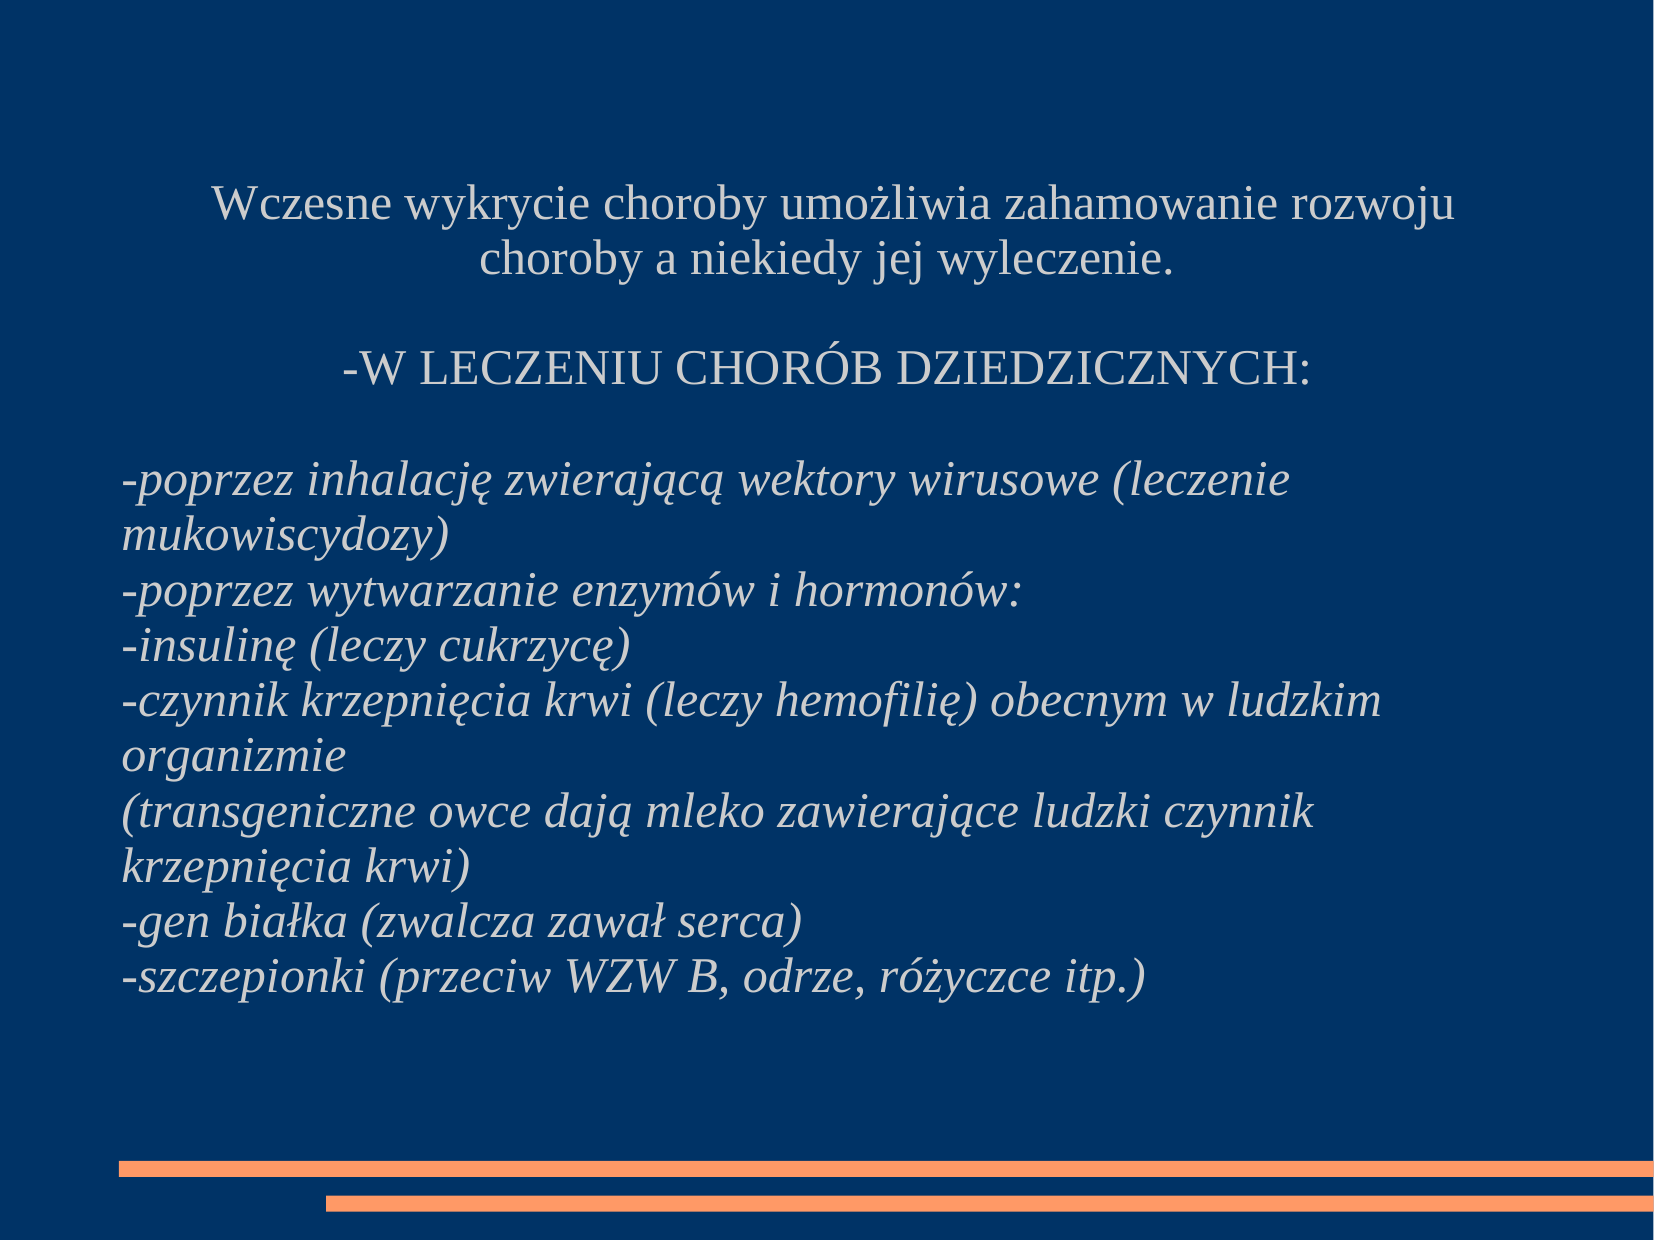

# Wczesne wykrycie choroby umożliwia zahamowanie rozwoju choroby a niekiedy jej wyleczenie.
-W LECZENIU CHORÓB DZIEDZICZNYCH:
-poprzez inhalację zwierającą wektory wirusowe (leczenie mukowiscydozy)
-poprzez wytwarzanie enzymów i hormonów:
-insulinę (leczy cukrzycę)
-czynnik krzepnięcia krwi (leczy hemofilię) obecnym w ludzkim organizmie
(transgeniczne owce dają mleko zawierające ludzki czynnik krzepnięcia krwi)
-gen białka (zwalcza zawał serca)
-szczepionki (przeciw WZW B, odrze, różyczce itp.)